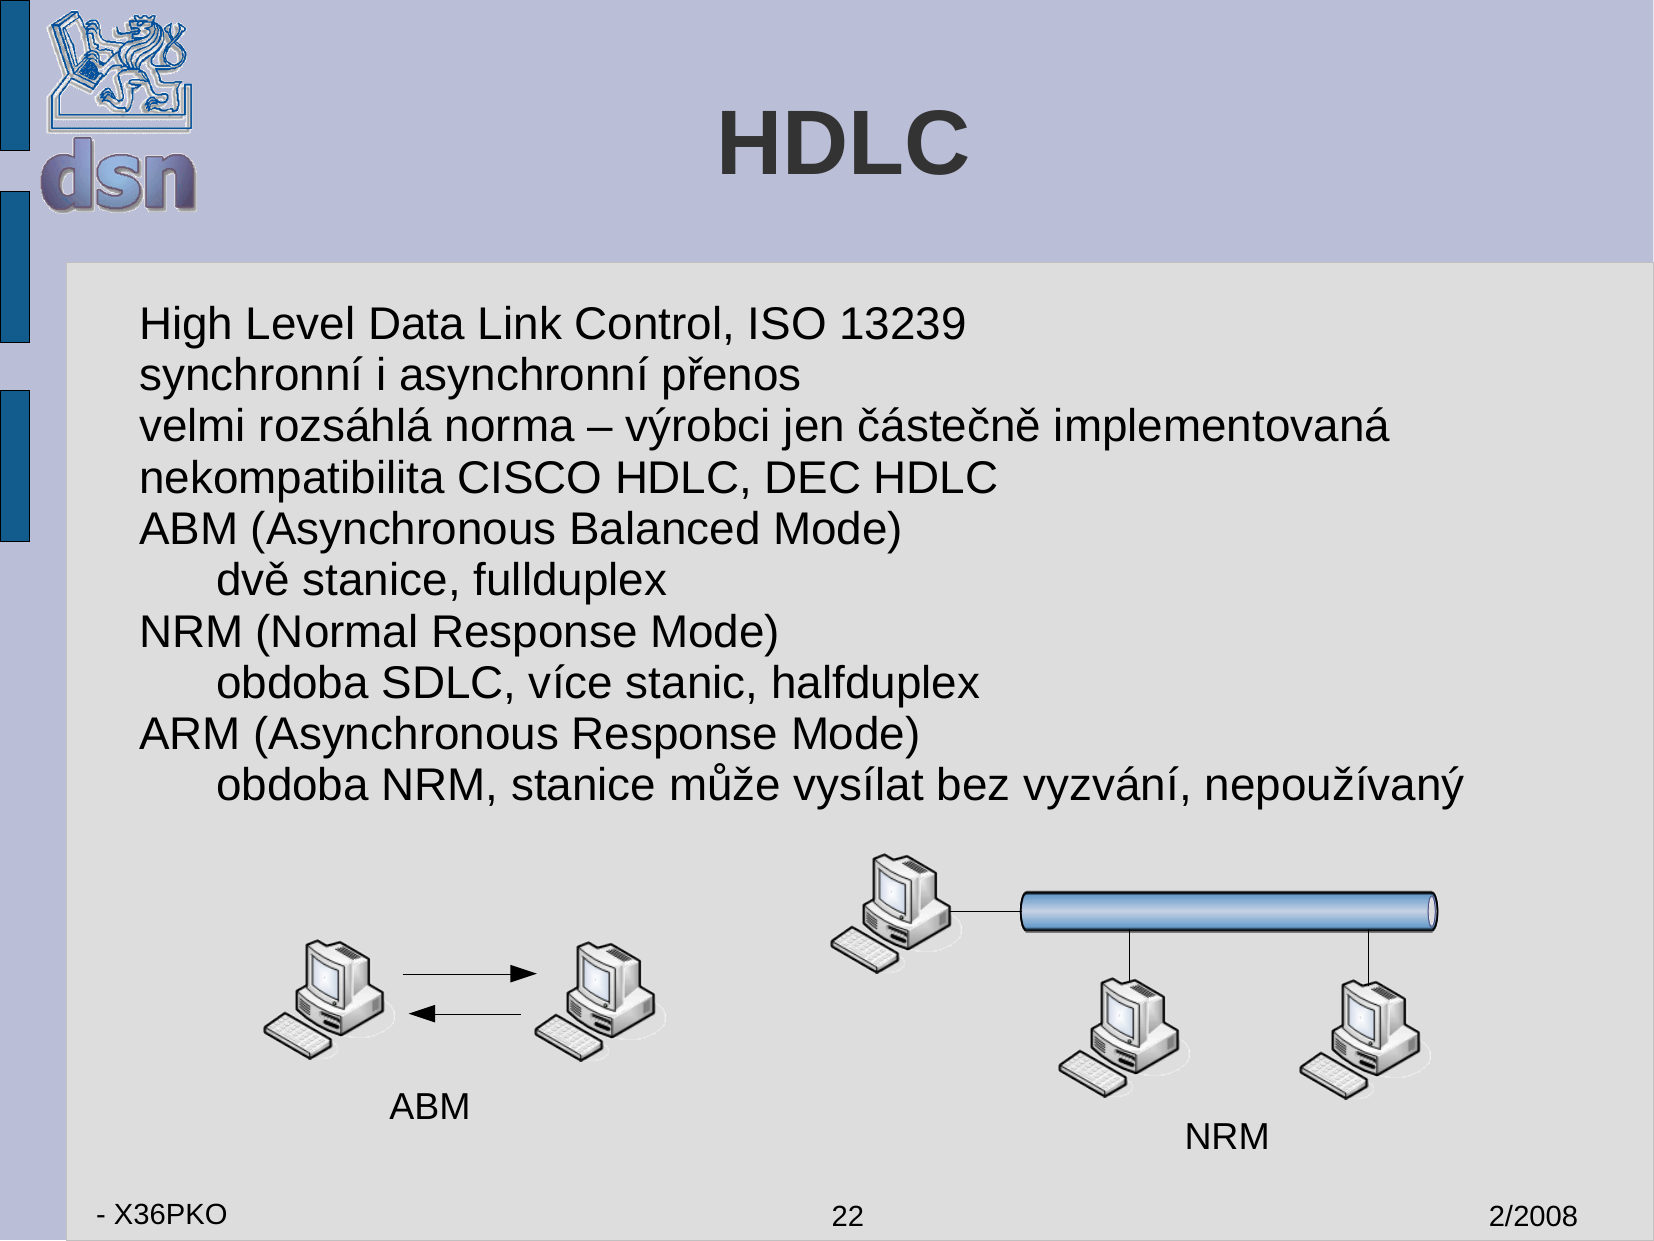

# HDLC
High Level Data Link Control, ISO 13239
synchronní i asynchronní přenos
velmi rozsáhlá norma – výrobci jen částečně implementovaná
nekompatibilita CISCO HDLC, DEC HDLC
ABM (Asynchronous Balanced Mode)
dvě stanice, fullduplex
NRM (Normal Response Mode)
obdoba SDLC, více stanic, halfduplex
ARM (Asynchronous Response Mode)
obdoba NRM, stanice může vysílat bez vyzvání, nepoužívaný
ABM
NRM